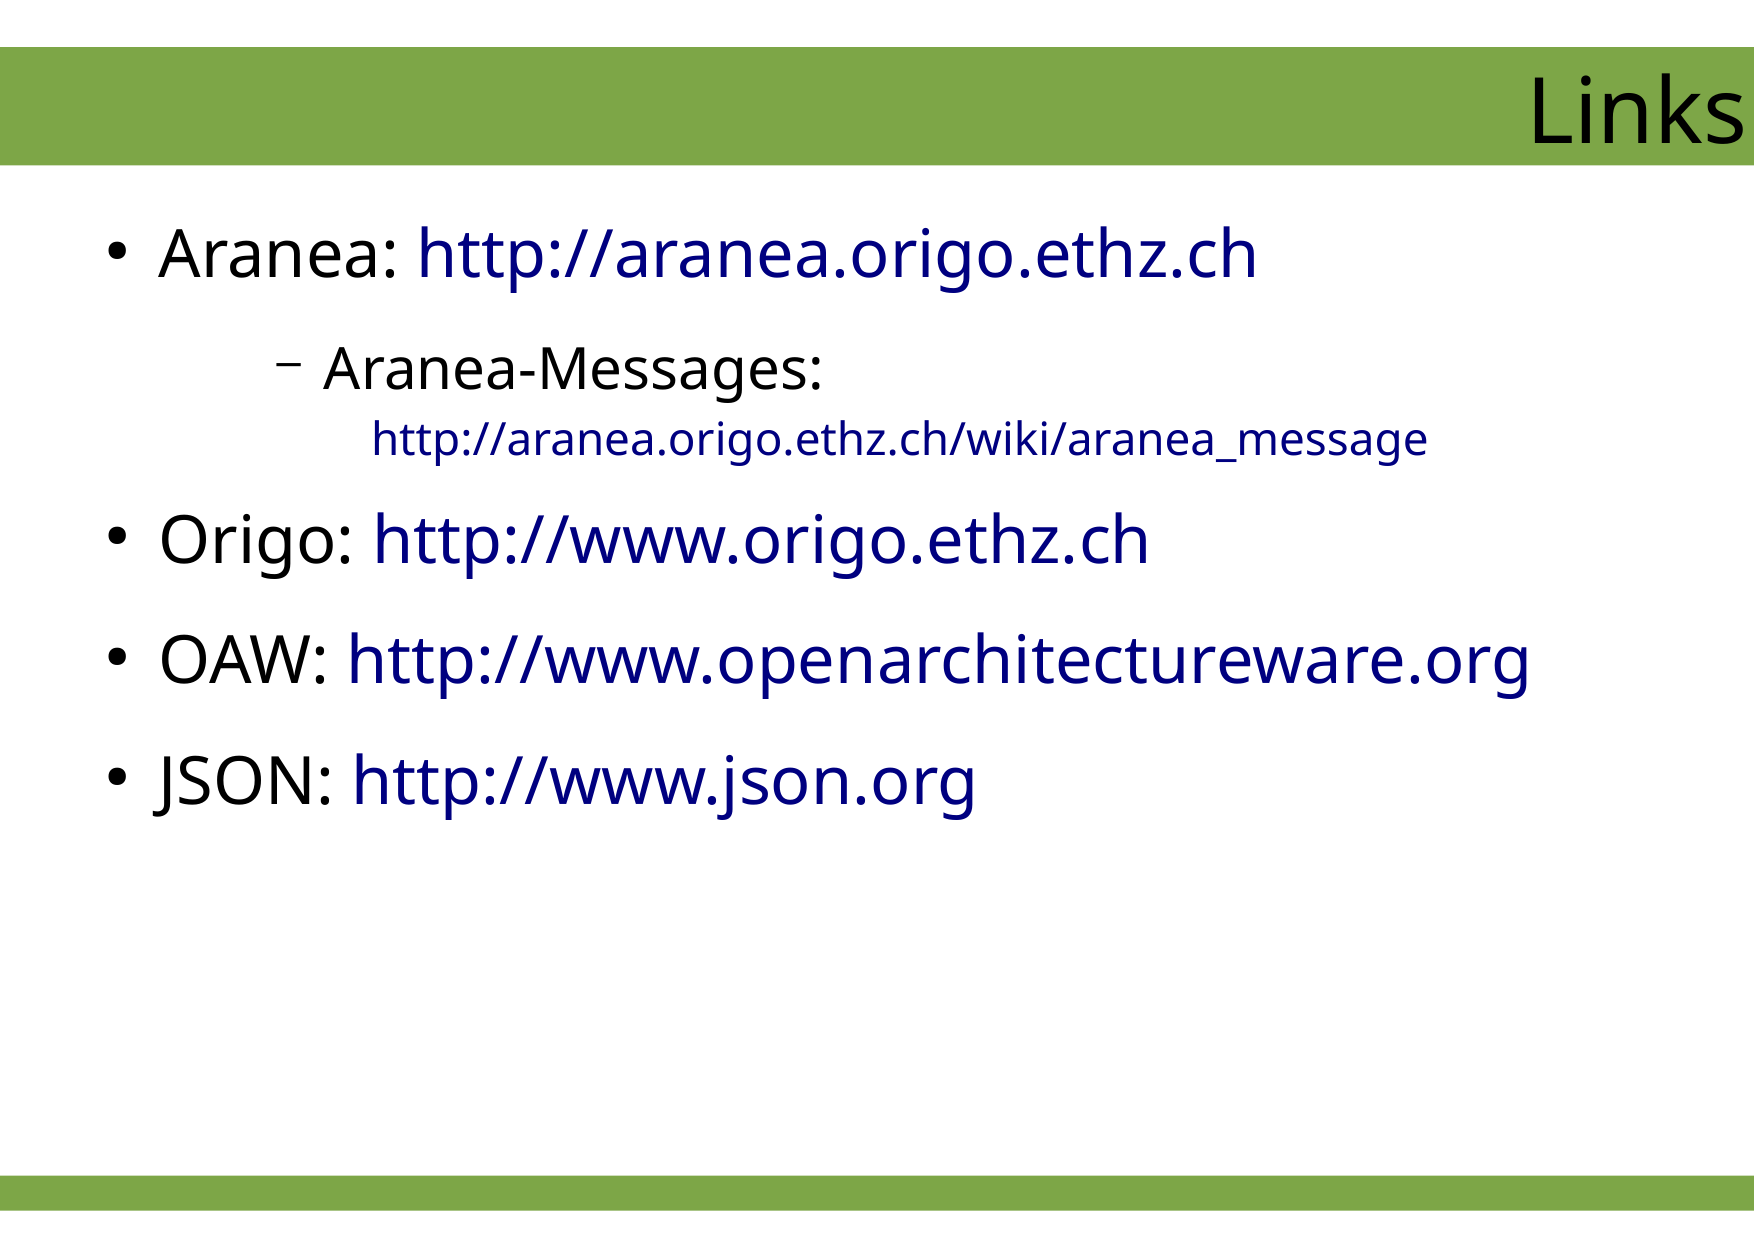

# Links
Aranea: http://aranea.origo.ethz.ch
Aranea-Messages: http://aranea.origo.ethz.ch/wiki/aranea_message
Origo: http://www.origo.ethz.ch
OAW: http://www.openarchitectureware.org
JSON: http://www.json.org